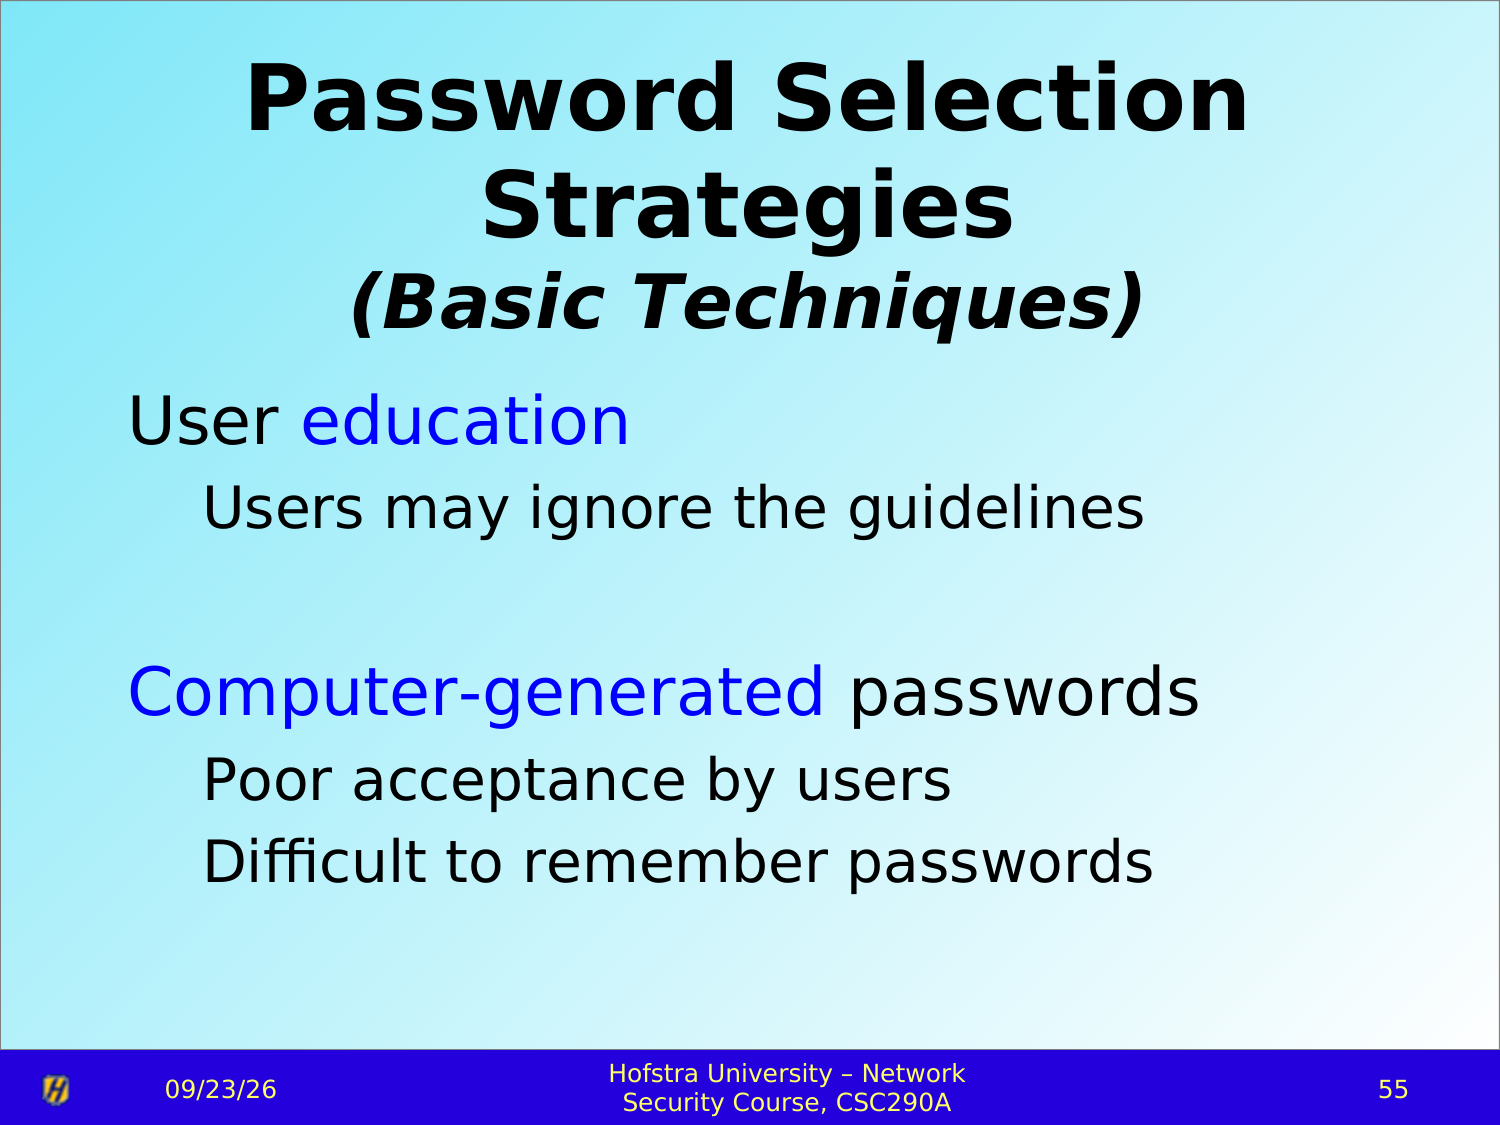

# Password Selection Strategies (Basic Techniques)
User education
Users may ignore the guidelines
Computer-generated passwords
Poor acceptance by users
Difficult to remember passwords
55